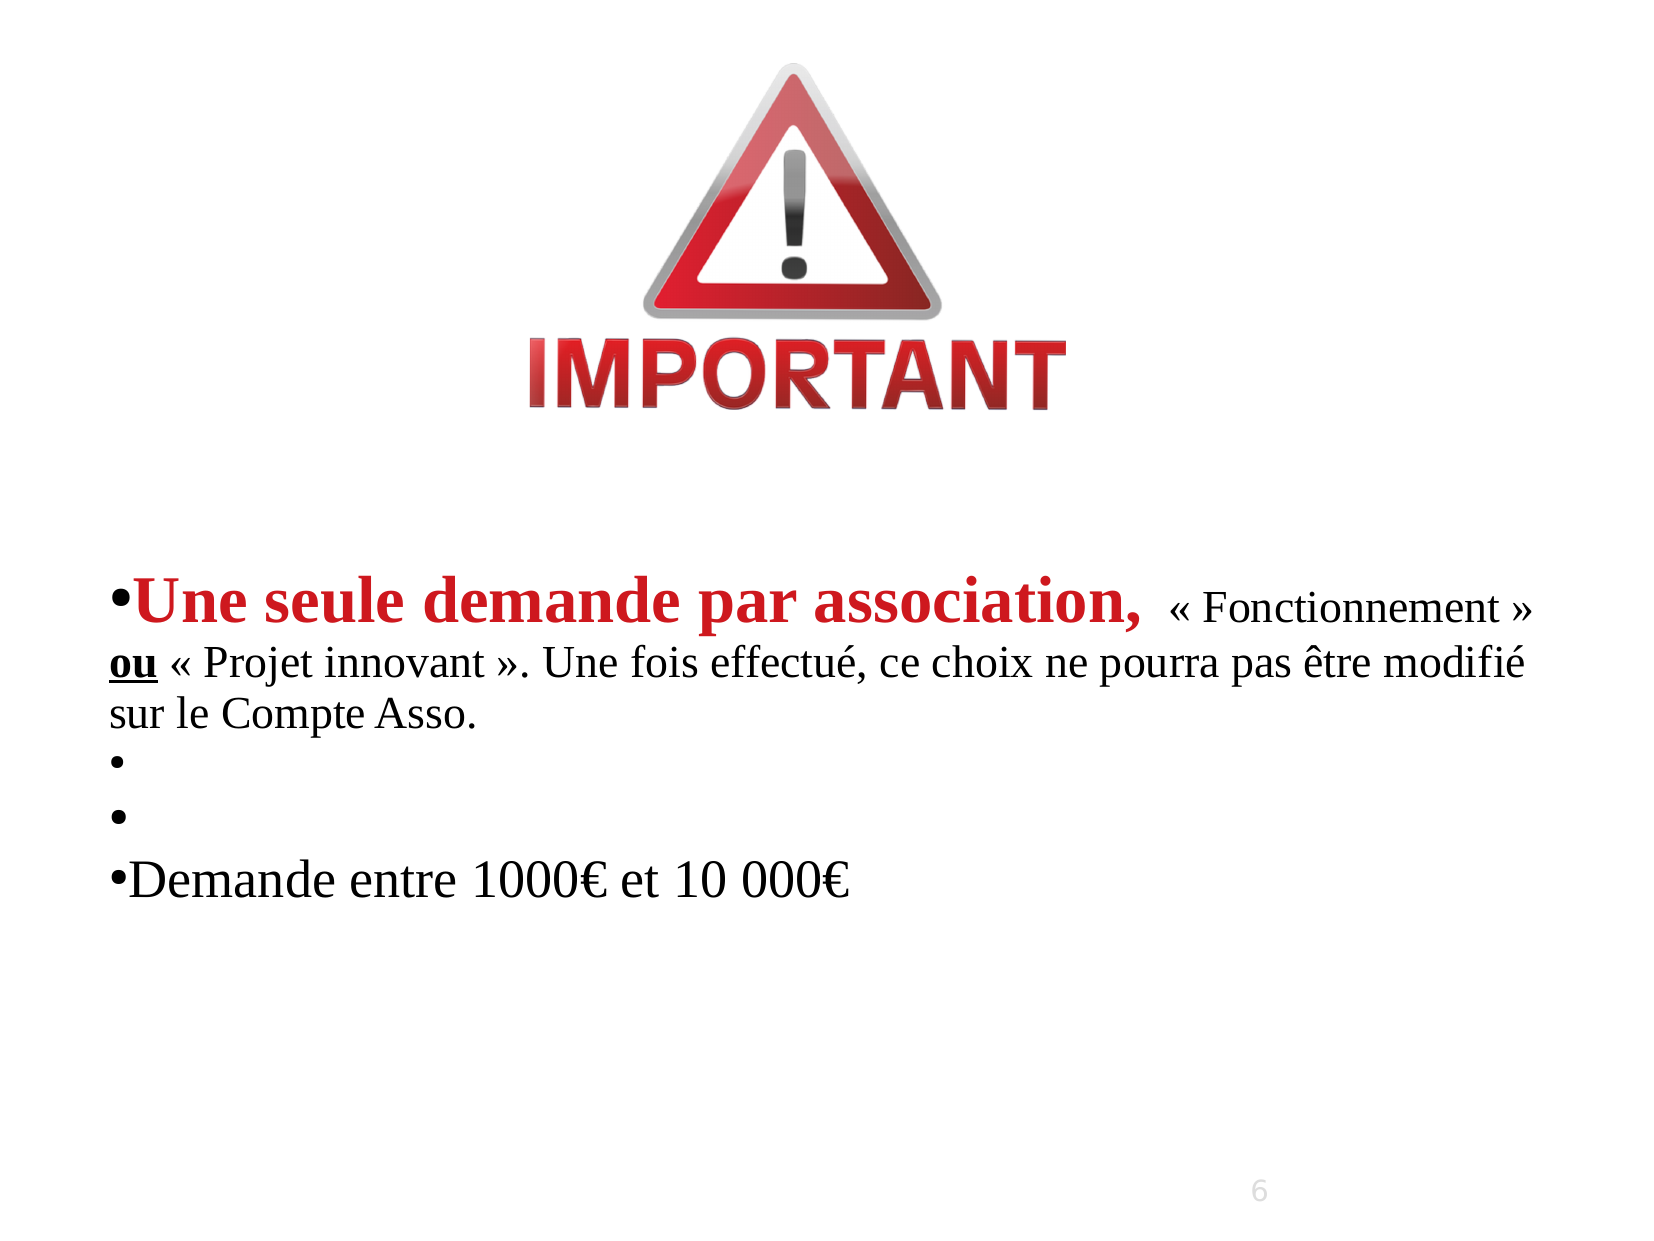

Une seule demande par association, « Fonctionnement » ou « Projet innovant ». Une fois effectué, ce choix ne pourra pas être modifié sur le Compte Asso.
Demande entre 1000€ et 10 000€